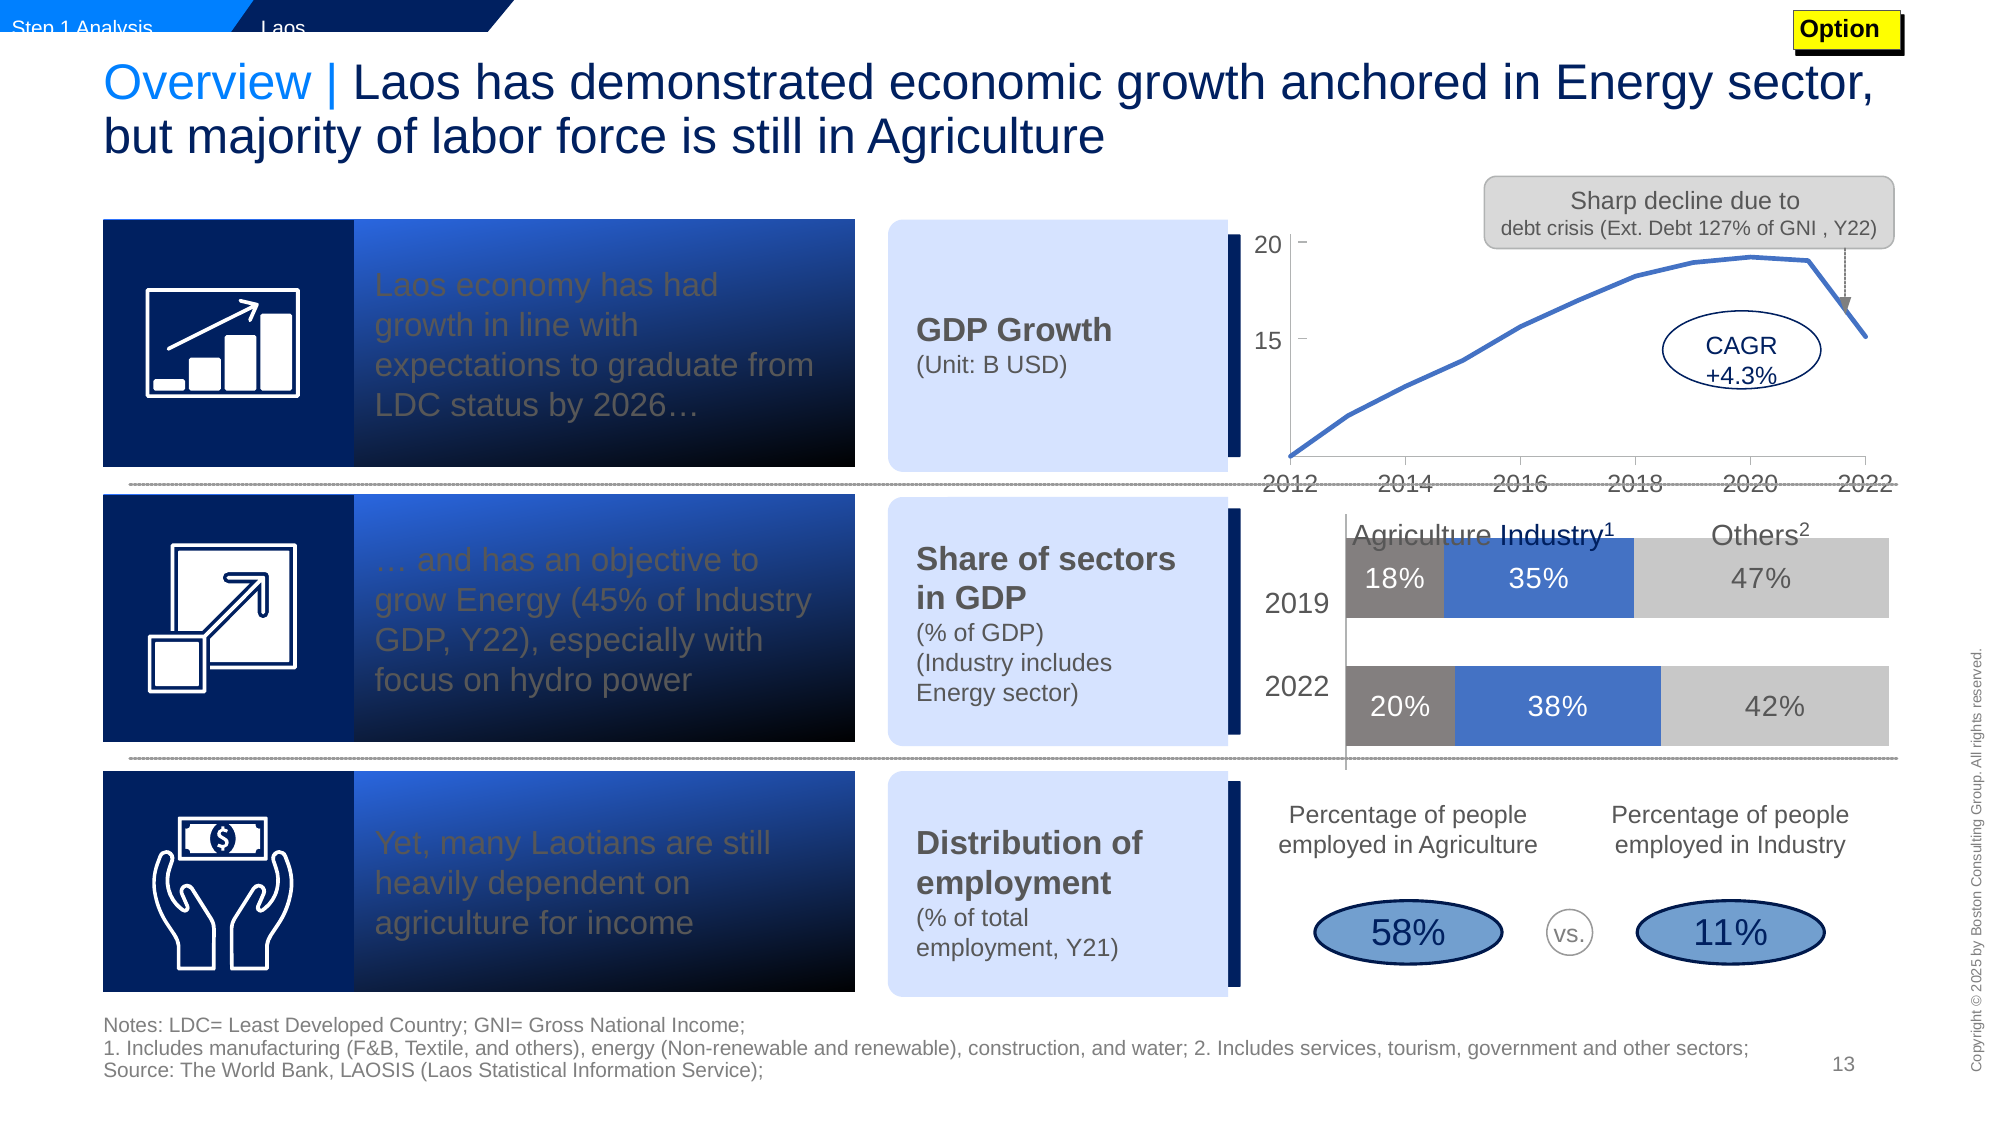

Step 1 Analysis
Laos
Option
# Overview | Laos has demonstrated economic growth anchored in Energy sector, but majority of labor force is still in Agriculture
Sharp decline due to
debt crisis (Ext. Debt 127% of GNI , Y22)
Laos economy has had growth in line with expectations to graduate from LDC status by 2026…
20
### Chart
| Category | Series1 |
|---|---|
GDP Growth
(Unit: B USD)
CAGR
+4.3%
15
… and has an objective to grow Energy (45% of Industry GDP, Y22), especially with focus on hydro power
### Chart
| Category | Series1 | Series2 | Series3 |
|---|---|---|---|
| 1 | 18.0 | 35.0 | 47.0 |
| 2 | 20.0 | 38.0 | 42.0 |Agriculture
Industry1
Others2
Share of sectors
in GDP
(% of GDP)
(Industry includes
Energy sector)
2019
2022
Yet, many Laotians are still heavily dependent on agriculture for income
Percentage of people employed in Agriculture
Percentage of people employed in Industry
58%
11%
vs.
Distribution of employment
(% of total
employment, Y21)
Notes: LDC= Least Developed Country; GNI= Gross National Income;
1. Includes manufacturing (F&B, Textile, and others), energy (Non-renewable and renewable), construction, and water; 2. Includes services, tourism, government and other sectors;
Source: The World Bank, LAOSIS (Laos Statistical Information Service);